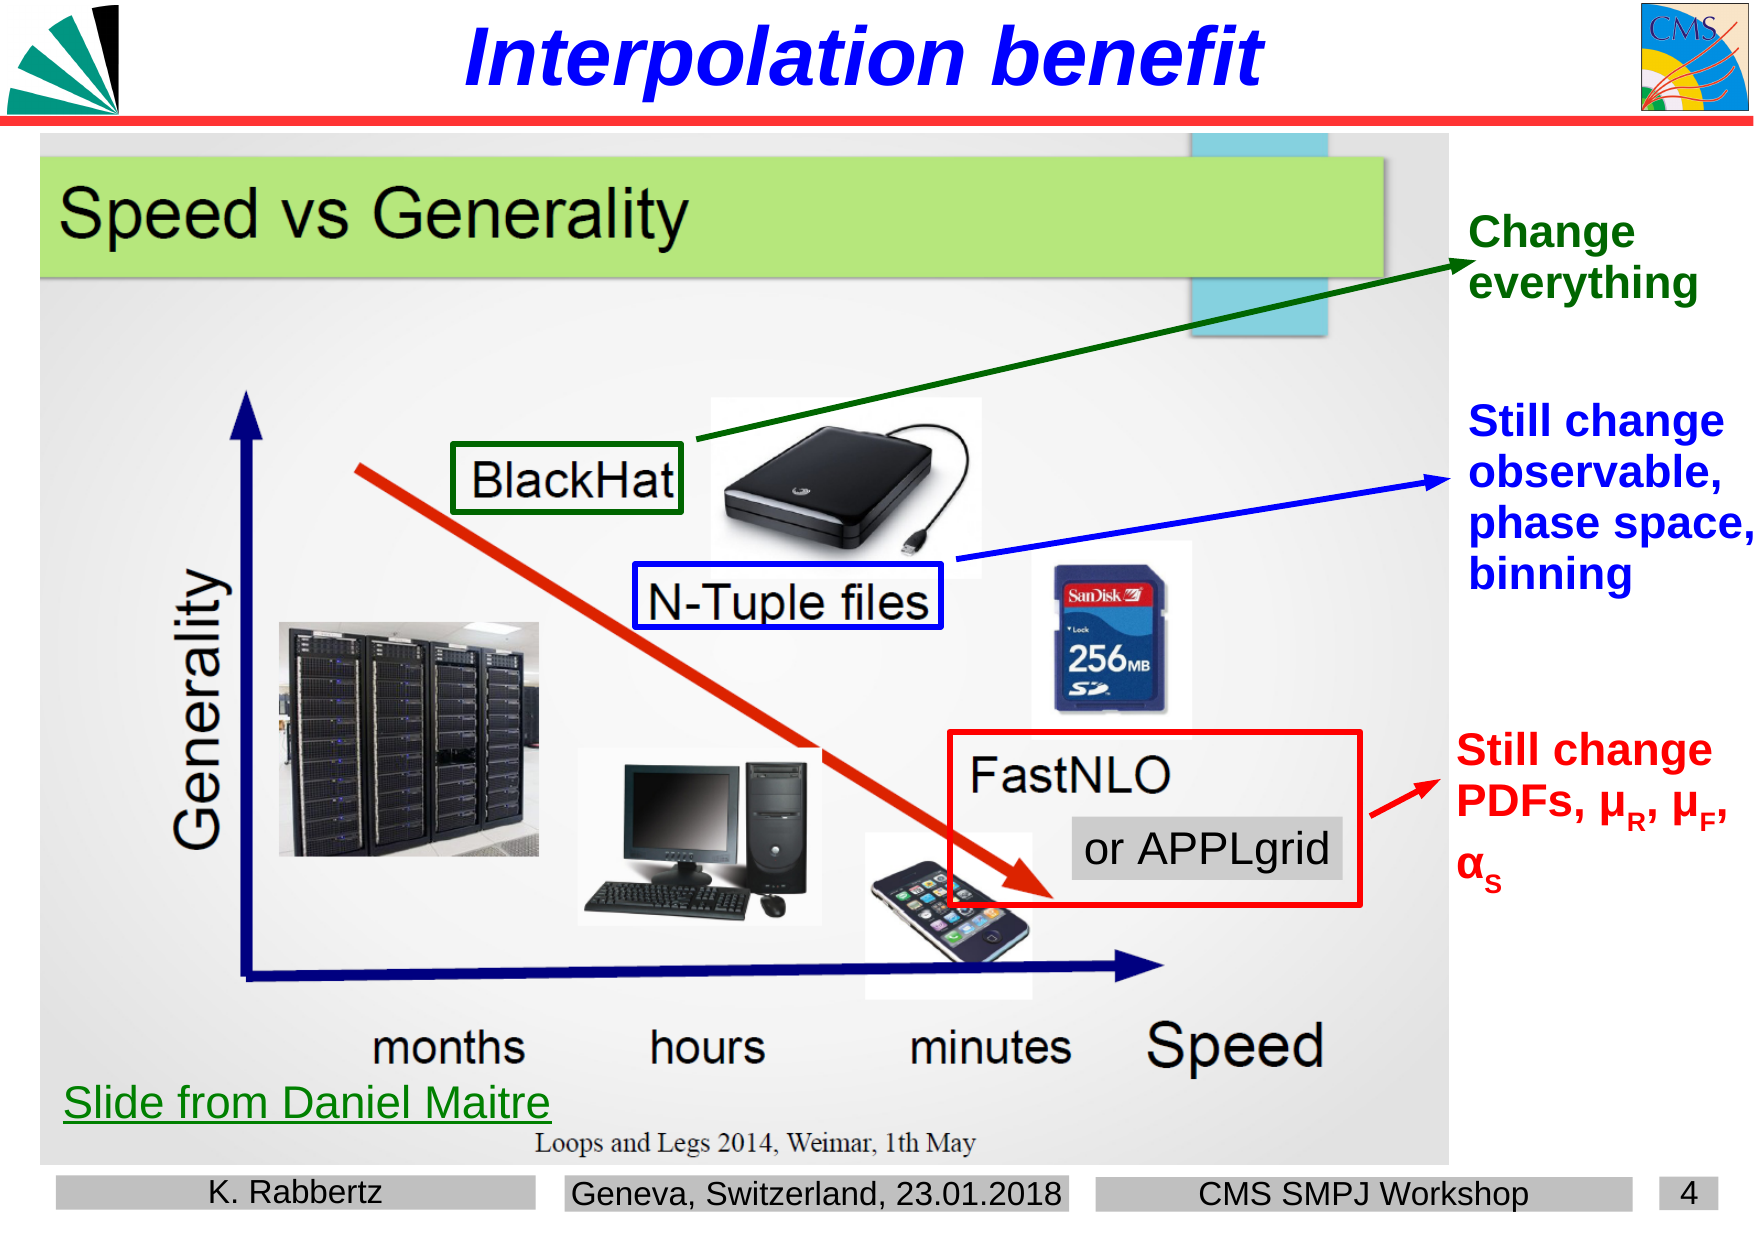

# Interpolation benefit
Change
everything
Still change
observable,
phase space,
binning
Still change
PDFs, μR, μF,
αS
or APPLgrid
Slide from Daniel Maitre